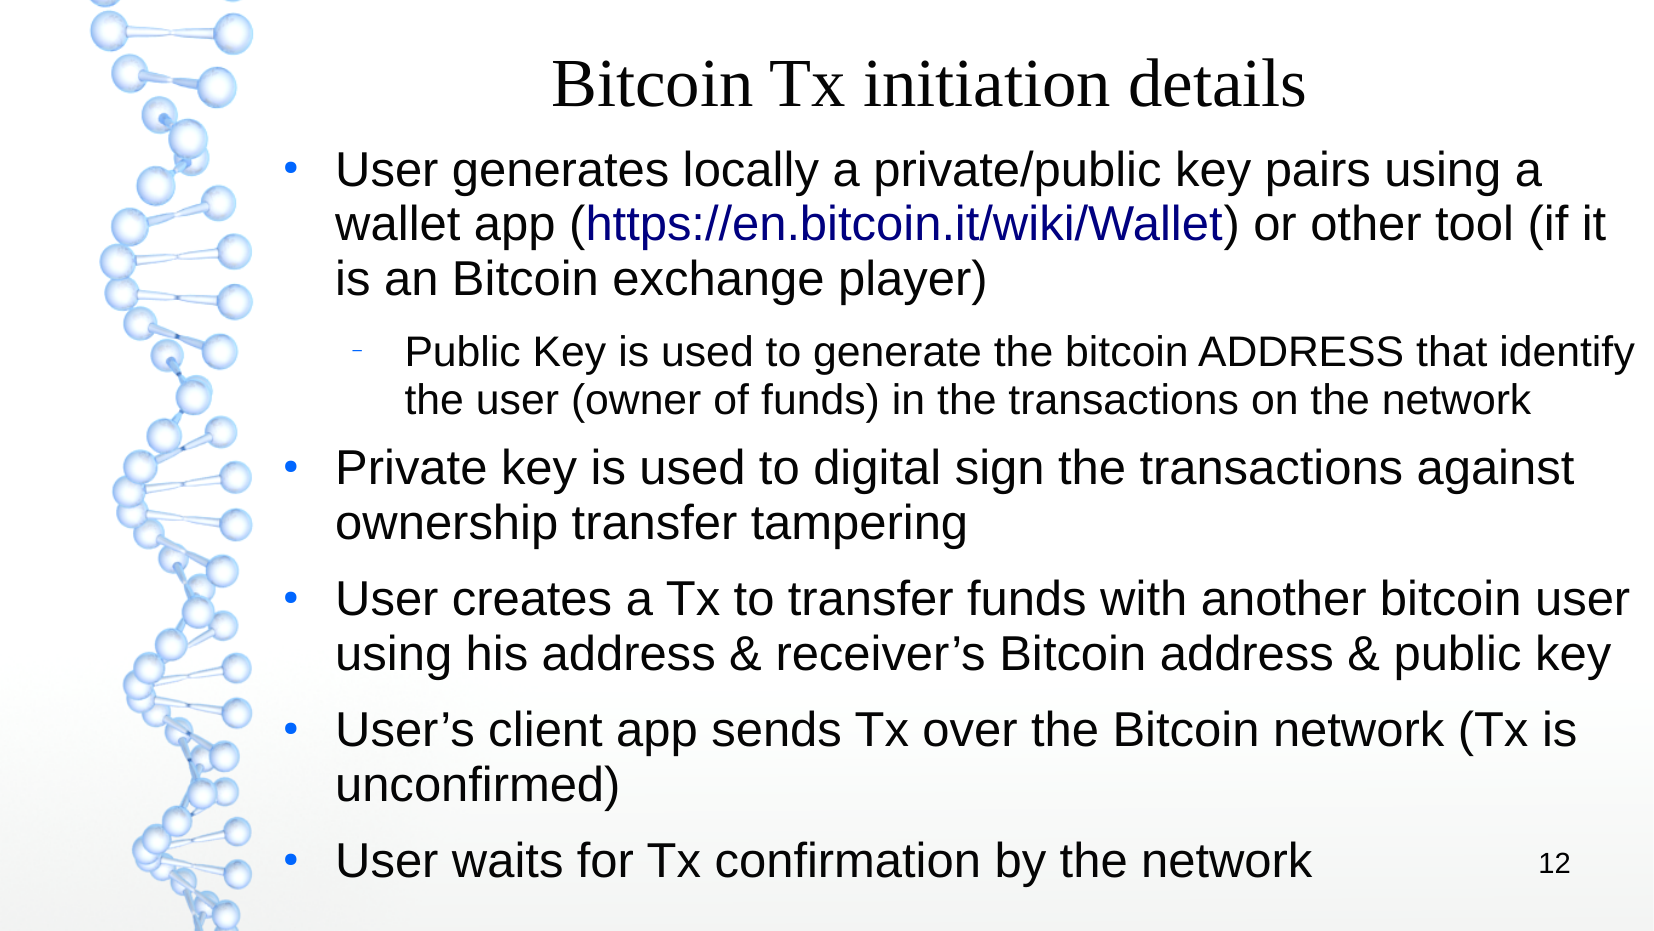

# Bitcoin Tx initiation details
User generates locally a private/public key pairs using a wallet app (https://en.bitcoin.it/wiki/Wallet) or other tool (if it is an Bitcoin exchange player)
Public Key is used to generate the bitcoin ADDRESS that identify the user (owner of funds) in the transactions on the network
Private key is used to digital sign the transactions against ownership transfer tampering
User creates a Tx to transfer funds with another bitcoin user using his address & receiver’s Bitcoin address & public key
User’s client app sends Tx over the Bitcoin network (Tx is unconfirmed)
User waits for Tx confirmation by the network
12